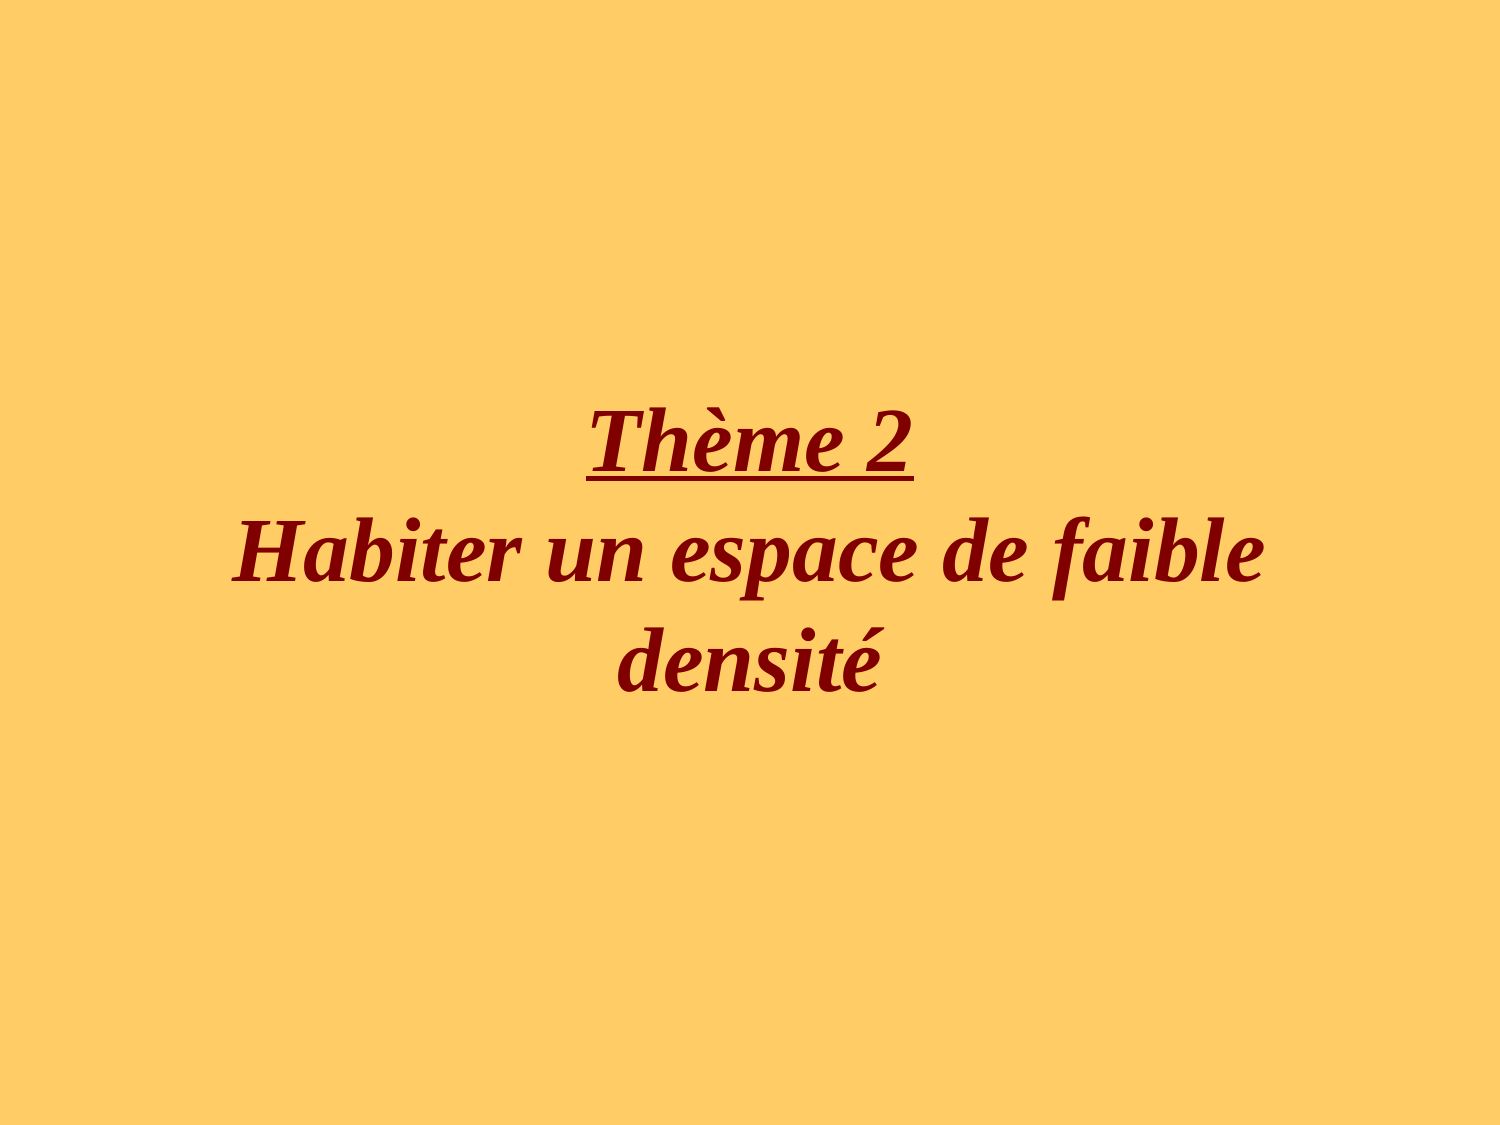

Thème 2
Habiter un espace de faible densité